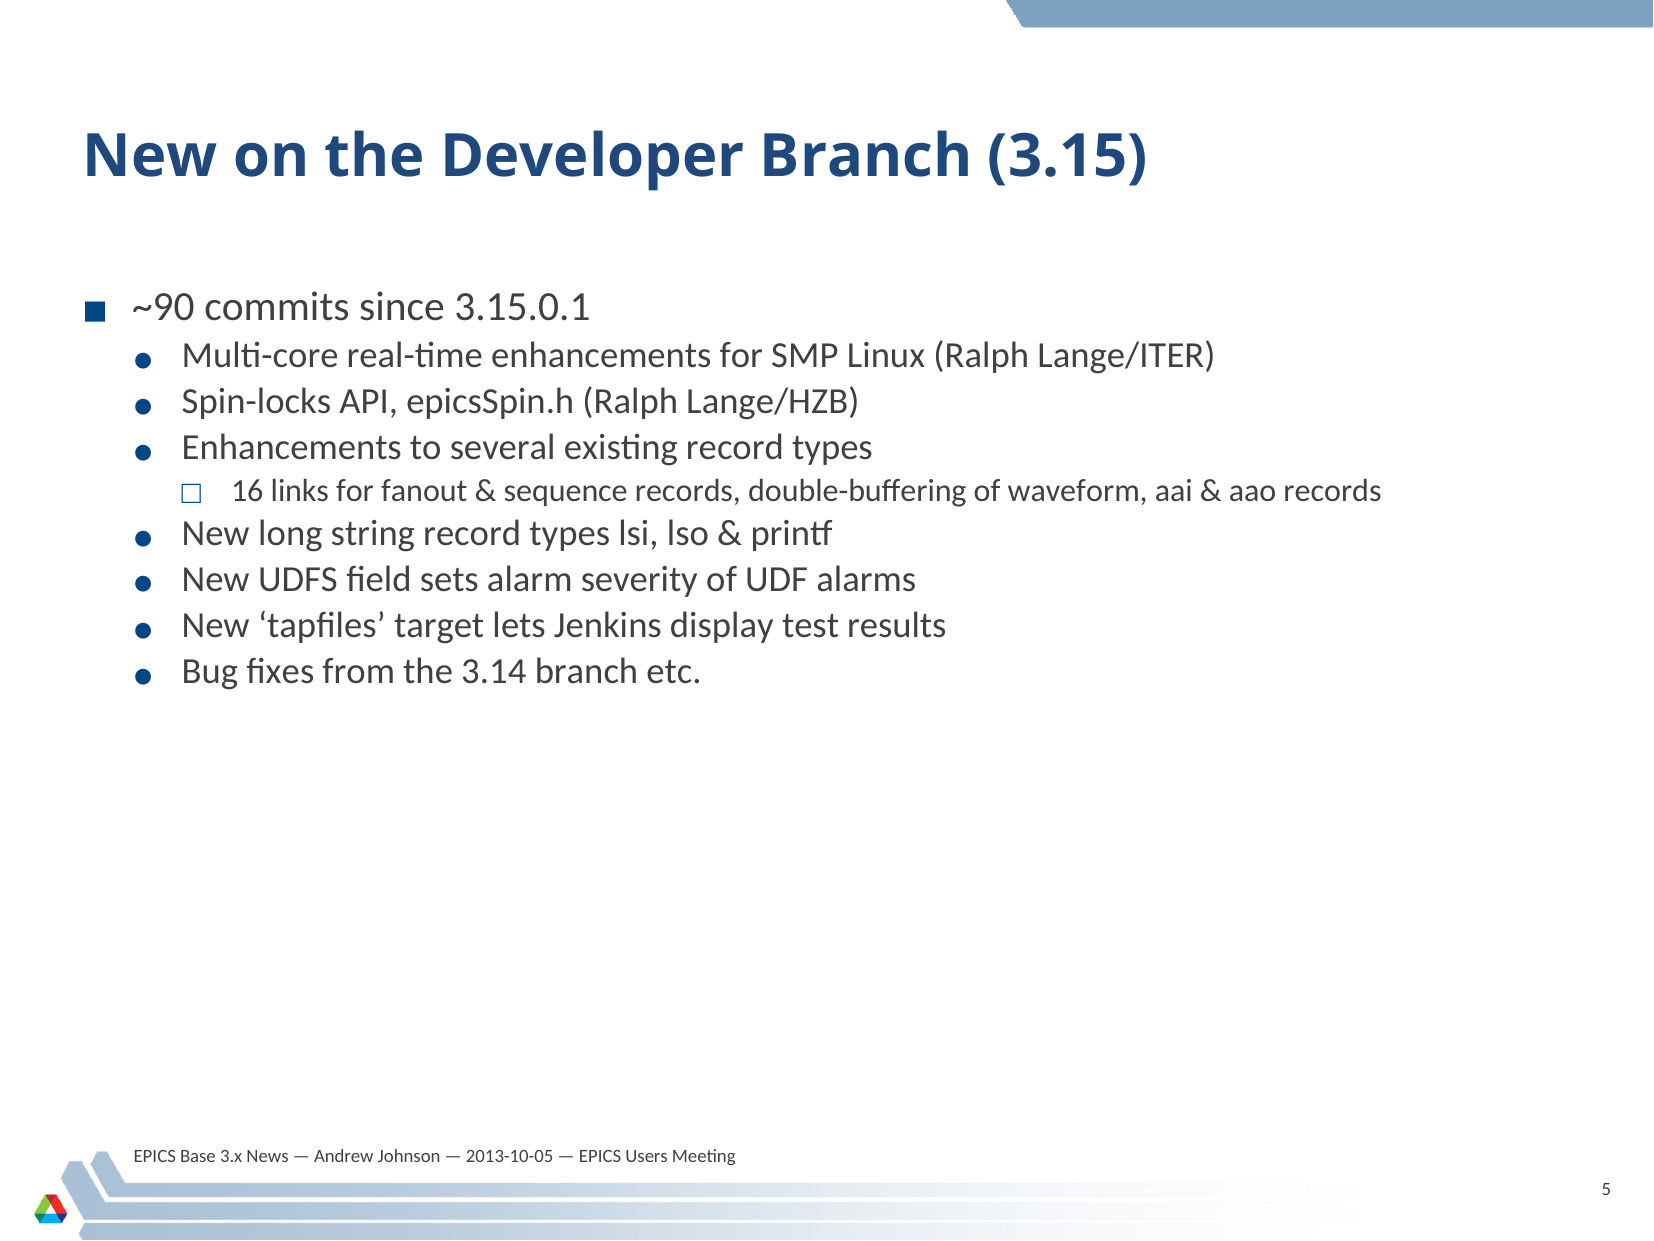

# New on the Developer Branch (3.15)
~90 commits since 3.15.0.1
Multi-core real-time enhancements for SMP Linux (Ralph Lange/ITER)
Spin-locks API, epicsSpin.h (Ralph Lange/HZB)
Enhancements to several existing record types
16 links for fanout & sequence records, double-buffering of waveform, aai & aao records
New long string record types lsi, lso & printf
New UDFS field sets alarm severity of UDF alarms
New ‘tapfiles’ target lets Jenkins display test results
Bug fixes from the 3.14 branch etc.
EPICS Base 3.x News — Andrew Johnson — 2013-10-05 — EPICS Users Meeting
5